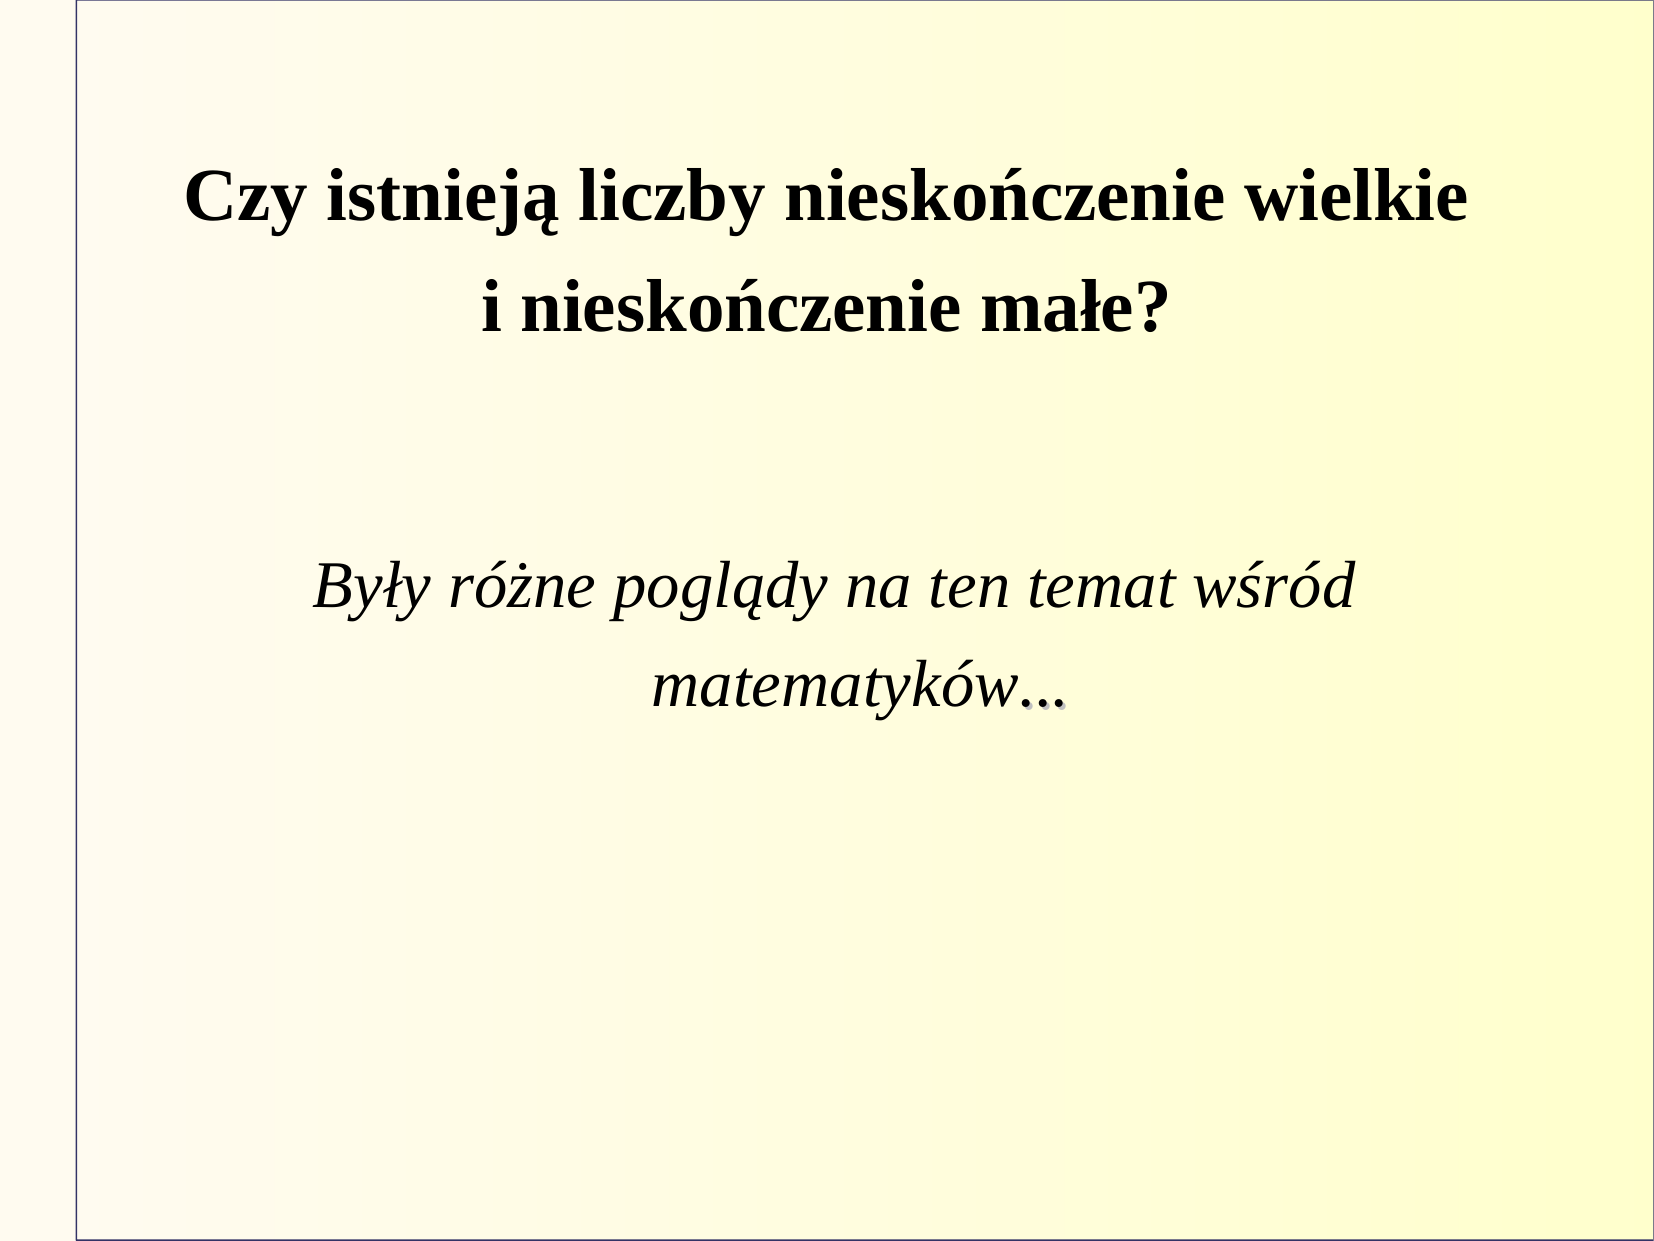

# Czy istnieją liczby nieskończenie wielkie i nieskończenie małe?
Były różne poglądy na ten temat wśród matematyków...